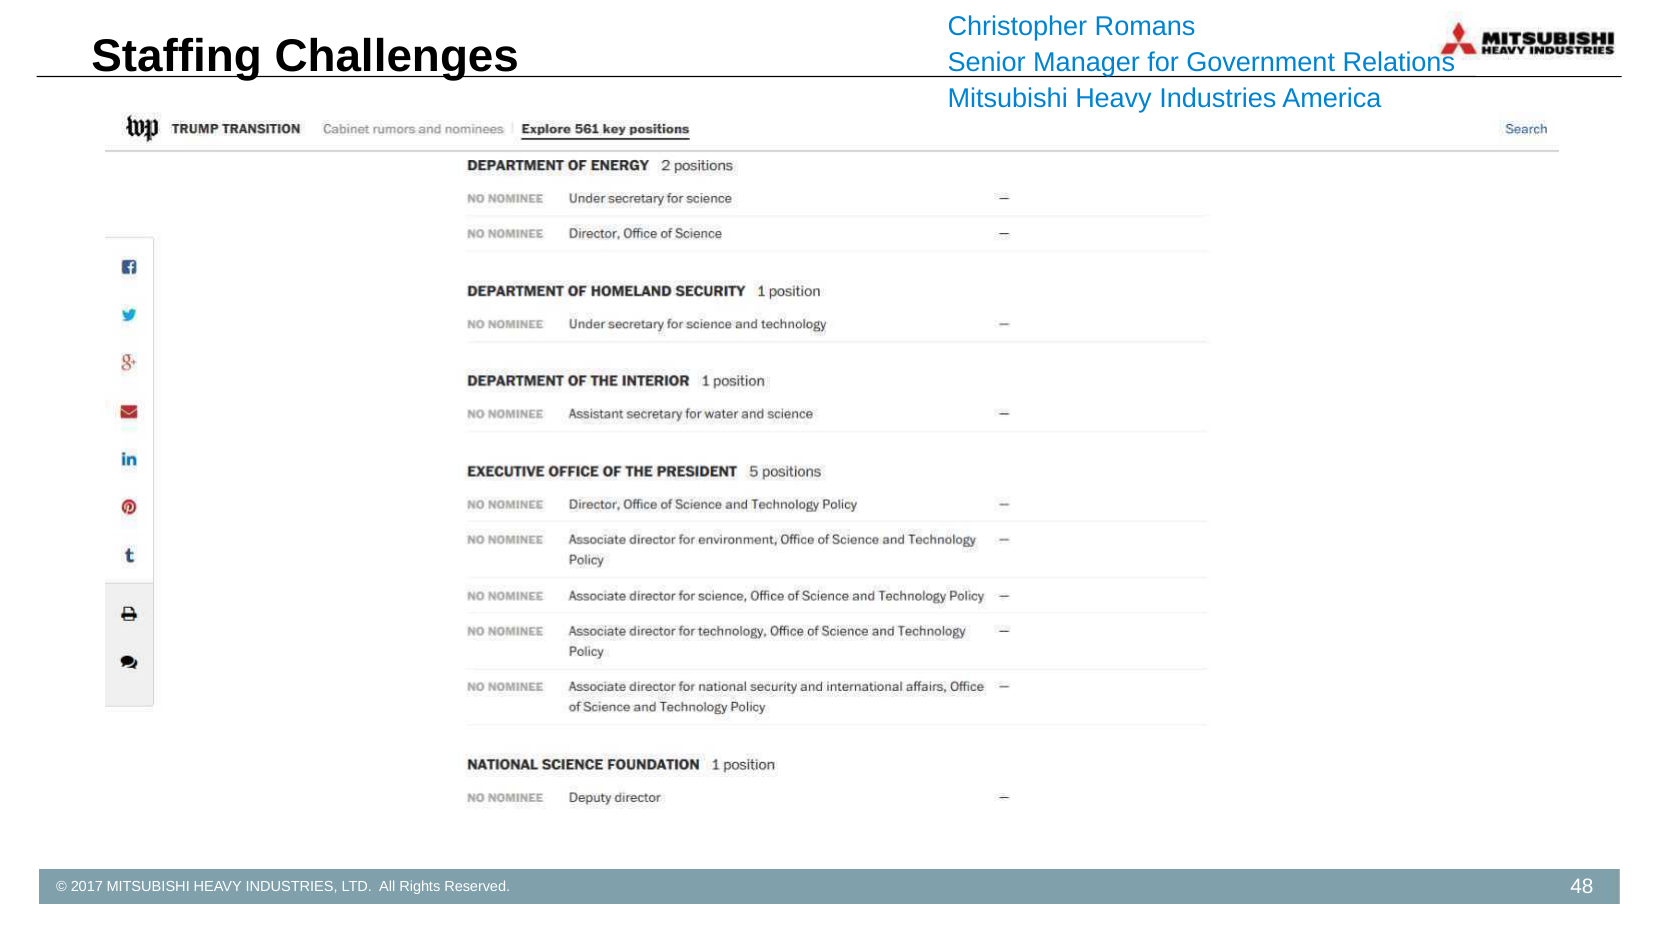

Christopher Romans
Senior Manager for Government Relations
Mitsubishi Heavy Industries America
# Staffing Challenges